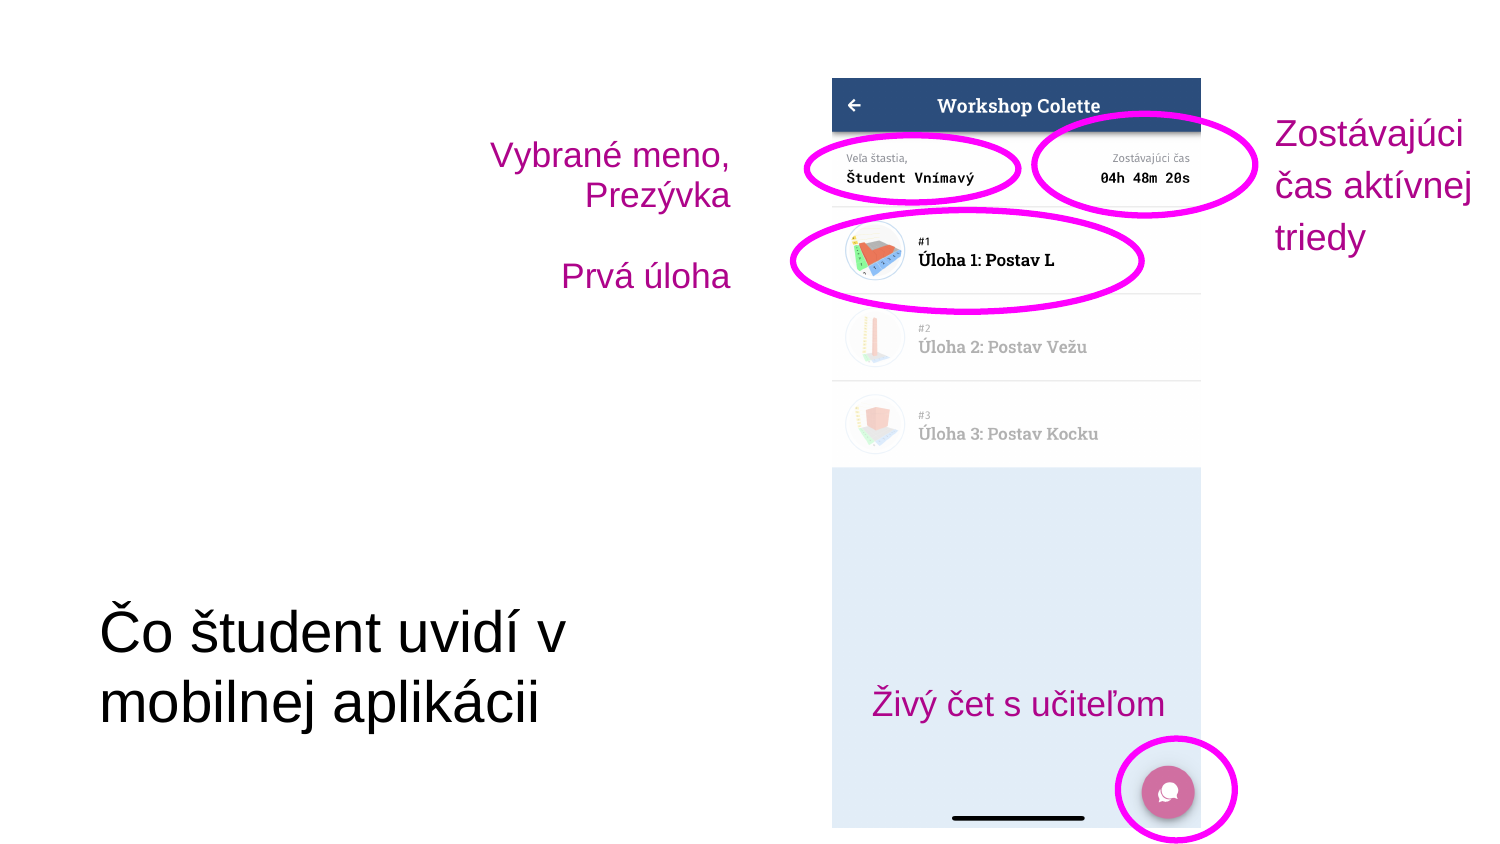

Zostávajúci čas aktívnej triedy
Vybrané meno, Prezývka
Prvá úloha
# Čo študent uvidí v mobilnej aplikácii
Živý čet s učiteľom